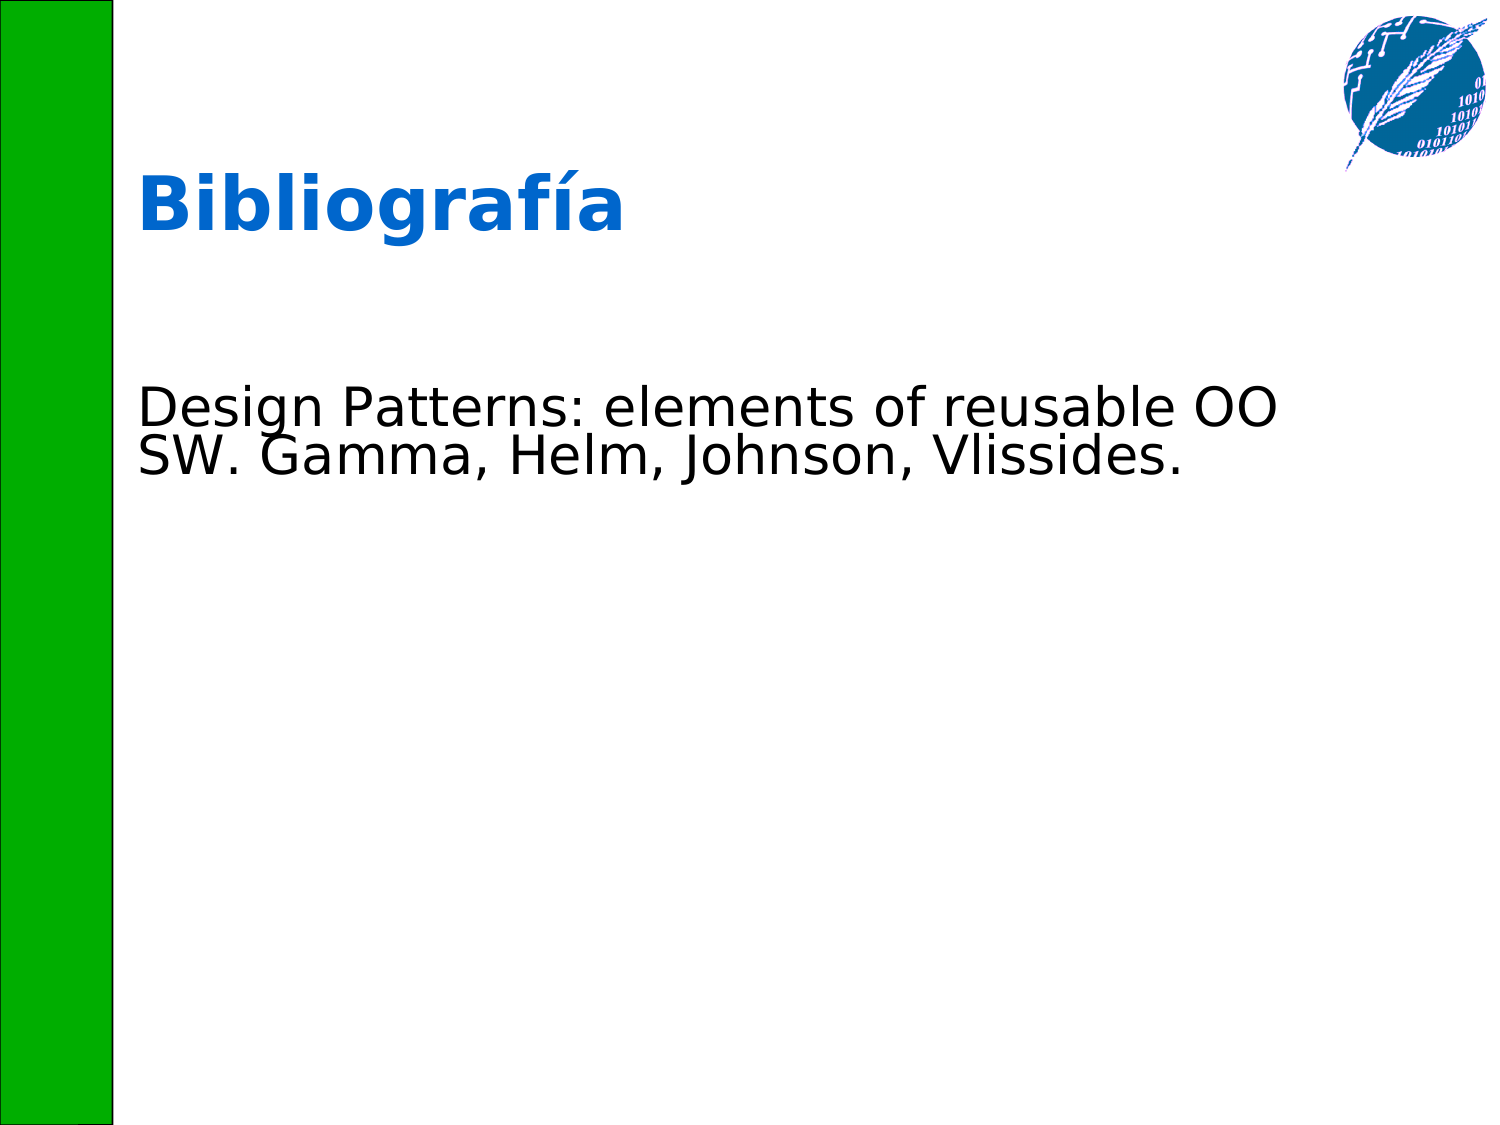

# Bibliografía
Design Patterns: elements of reusable OO SW. Gamma, Helm, Johnson, Vlissides.